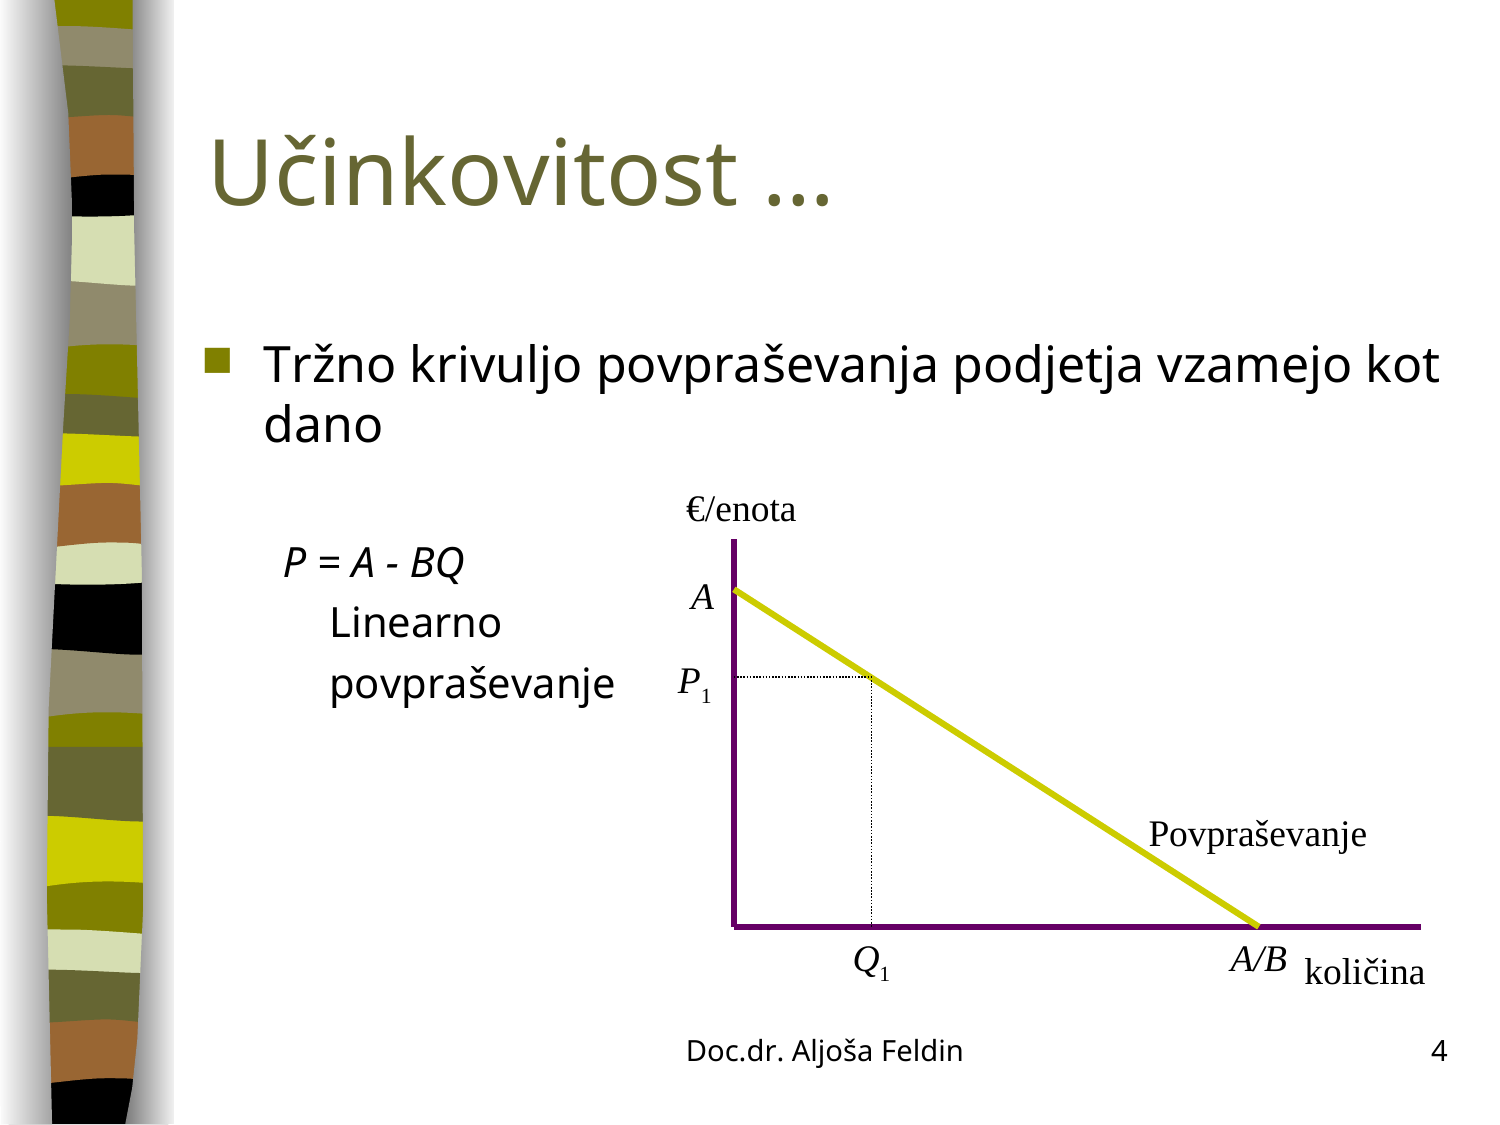

# Učinkovitost …
Tržno krivuljo povpraševanja podjetja vzamejo kot dano
P = A - BQ
	Linearno
	povpraševanje
€/enota
A
P1
Povpraševanje
Q1
A/B
količina
Doc.dr. Aljoša Feldin